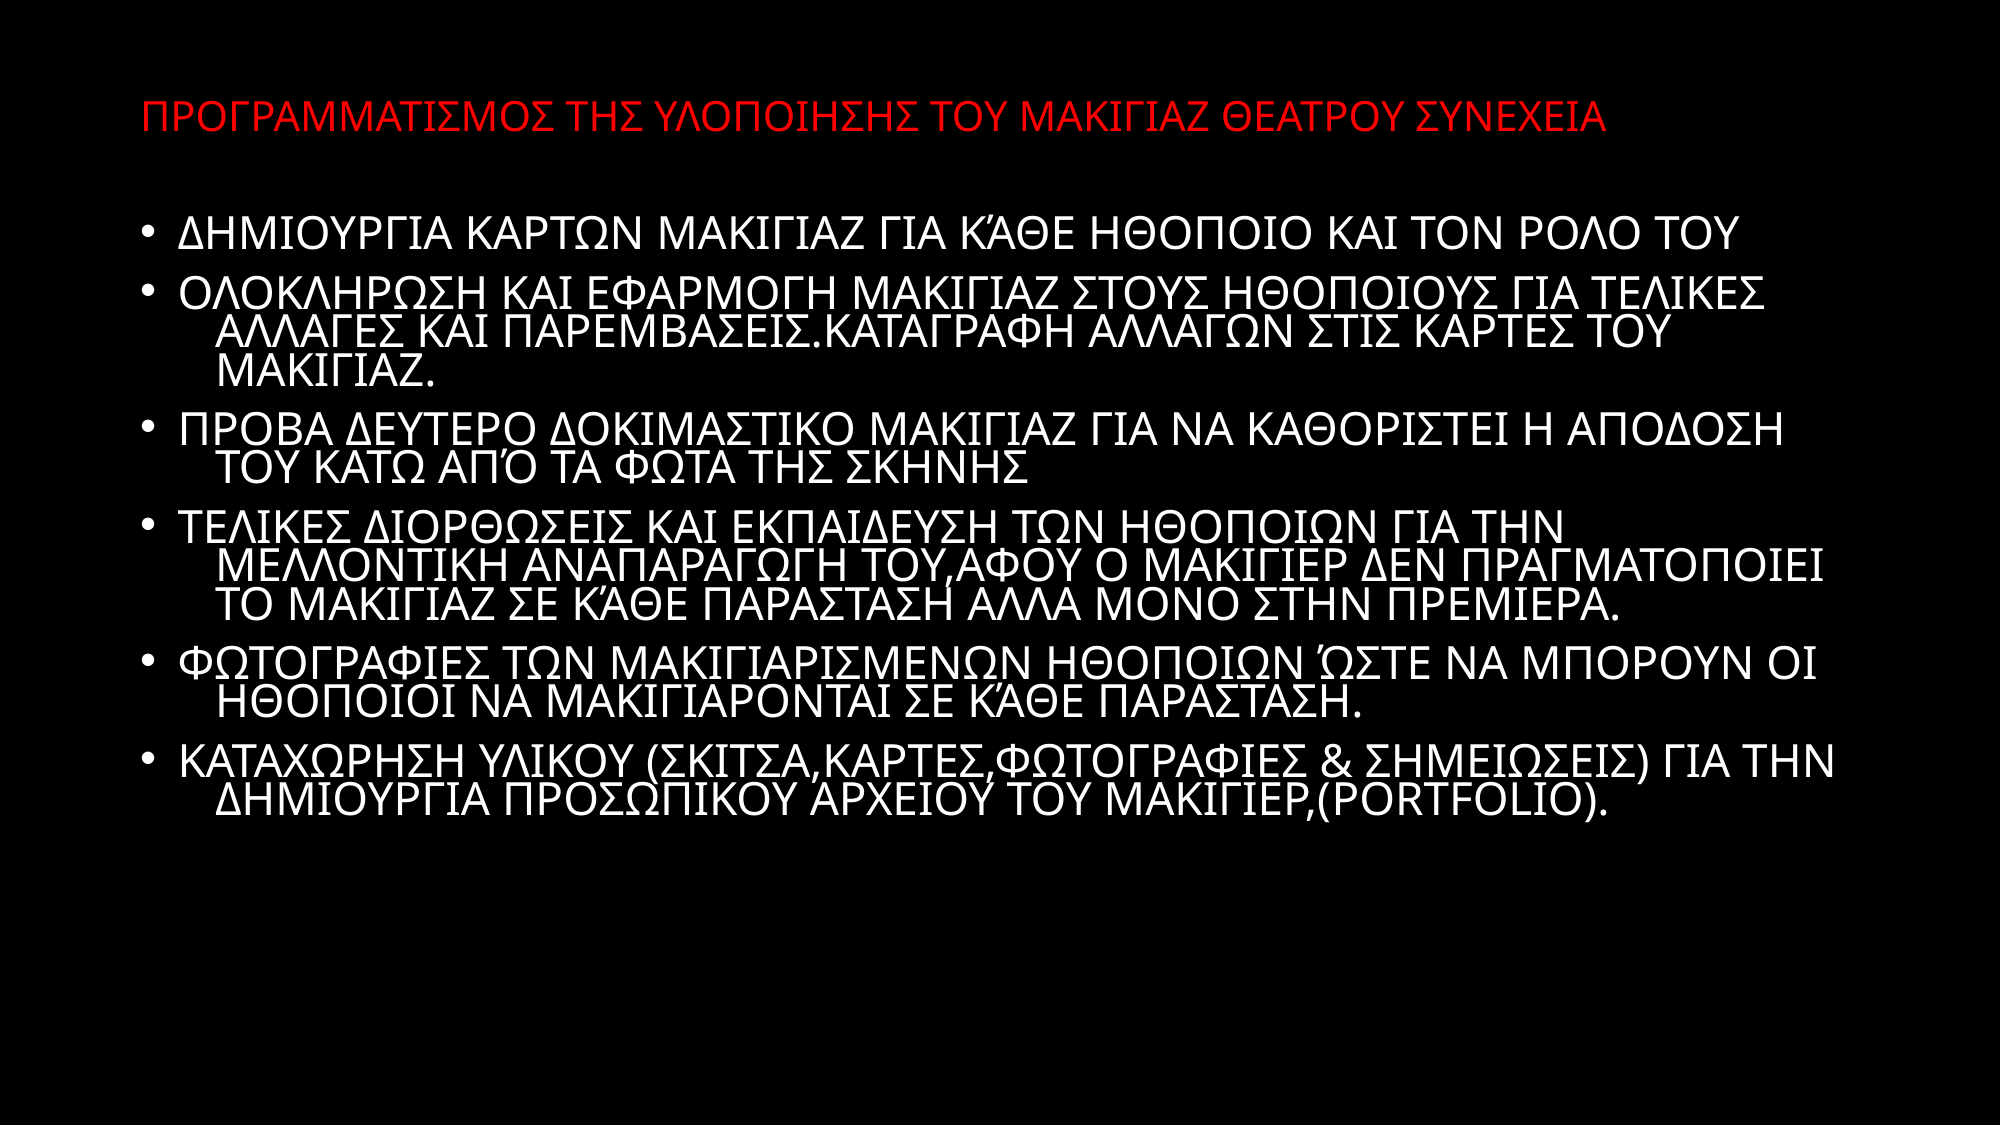

# ΠΡΟΓΡΑΜΜΑΤΙΣΜΟΣ ΤΗΣ ΥΛΟΠΟΙΗΣΗΣ ΤΟΥ ΜΑΚΙΓΙΑΖ ΘΕΑΤΡΟΥ ΣΥΝΕΧΕΙΑ
ΔΗΜΙΟΥΡΓΙΑ ΚΑΡΤΩΝ ΜΑΚΙΓΙΑΖ ΓΙΑ ΚΆΘΕ ΗΘΟΠΟΙΟ ΚΑΙ ΤΟΝ ΡΟΛΟ ΤΟΥ
ΟΛΟΚΛΗΡΩΣΗ ΚΑΙ ΕΦΑΡΜΟΓΗ ΜΑΚΙΓΙΑΖ ΣΤΟΥΣ ΗΘΟΠΟΙΟΥΣ ΓΙΑ ΤΕΛΙΚΕΣ ΑΛΛΑΓΕΣ ΚΑΙ ΠΑΡΕΜΒΑΣΕΙΣ.ΚΑΤΑΓΡΑΦΗ ΑΛΛΑΓΩΝ ΣΤΙΣ ΚΑΡΤΕΣ ΤΟΥ ΜΑΚΙΓΙΑΖ.
ΠΡΟΒΑ ΔΕΥΤΕΡΟ ΔΟΚΙΜΑΣΤΙΚΟ ΜΑΚΙΓΙΑΖ ΓΙΑ ΝΑ ΚΑΘΟΡΙΣΤΕΙ Η ΑΠΟΔΟΣΗ ΤΟΥ ΚΑΤΩ ΑΠΌ ΤΑ ΦΩΤΑ ΤΗΣ ΣΚΗΝΗΣ
ΤΕΛΙΚΕΣ ΔΙΟΡΘΩΣΕΙΣ ΚΑΙ ΕΚΠΑΙΔΕΥΣΗ ΤΩΝ ΗΘΟΠΟΙΩΝ ΓΙΑ ΤΗΝ ΜΕΛΛΟΝΤΙΚΗ ΑΝΑΠΑΡΑΓΩΓΗ ΤΟΥ,ΑΦΟΥ Ο ΜΑΚΙΓΙΕΡ ΔΕΝ ΠΡΑΓΜΑΤΟΠΟΙΕΙ ΤΟ ΜΑΚΙΓΙΑΖ ΣΕ ΚΆΘΕ ΠΑΡΑΣΤΑΣΗ ΑΛΛΑ ΜΟΝΟ ΣΤΗΝ ΠΡΕΜΙΕΡΑ.
ΦΩΤΟΓΡΑΦΙΕΣ ΤΩΝ ΜΑΚΙΓΙΑΡΙΣΜΕΝΩΝ ΗΘΟΠΟΙΩΝ ΏΣΤΕ ΝΑ ΜΠΟΡΟΥΝ ΟΙ ΗΘΟΠΟΙΟΙ ΝΑ ΜΑΚΙΓΙΑΡΟΝΤΑΙ ΣΕ ΚΆΘΕ ΠΑΡΑΣΤΑΣΗ.
ΚΑΤΑΧΩΡΗΣΗ ΥΛΙΚΟΥ (ΣΚΙΤΣΑ,ΚΑΡΤΕΣ,ΦΩΤΟΓΡΑΦΙΕΣ & ΣΗΜΕΙΩΣΕΙΣ) ΓΙΑ ΤΗΝ ΔΗΜΙΟΥΡΓΙΑ ΠΡΟΣΩΠΙΚΟΥ ΑΡΧΕΙΟΥ ΤΟΥ ΜΑΚΙΓΙΕΡ,(PORTFOLIO).